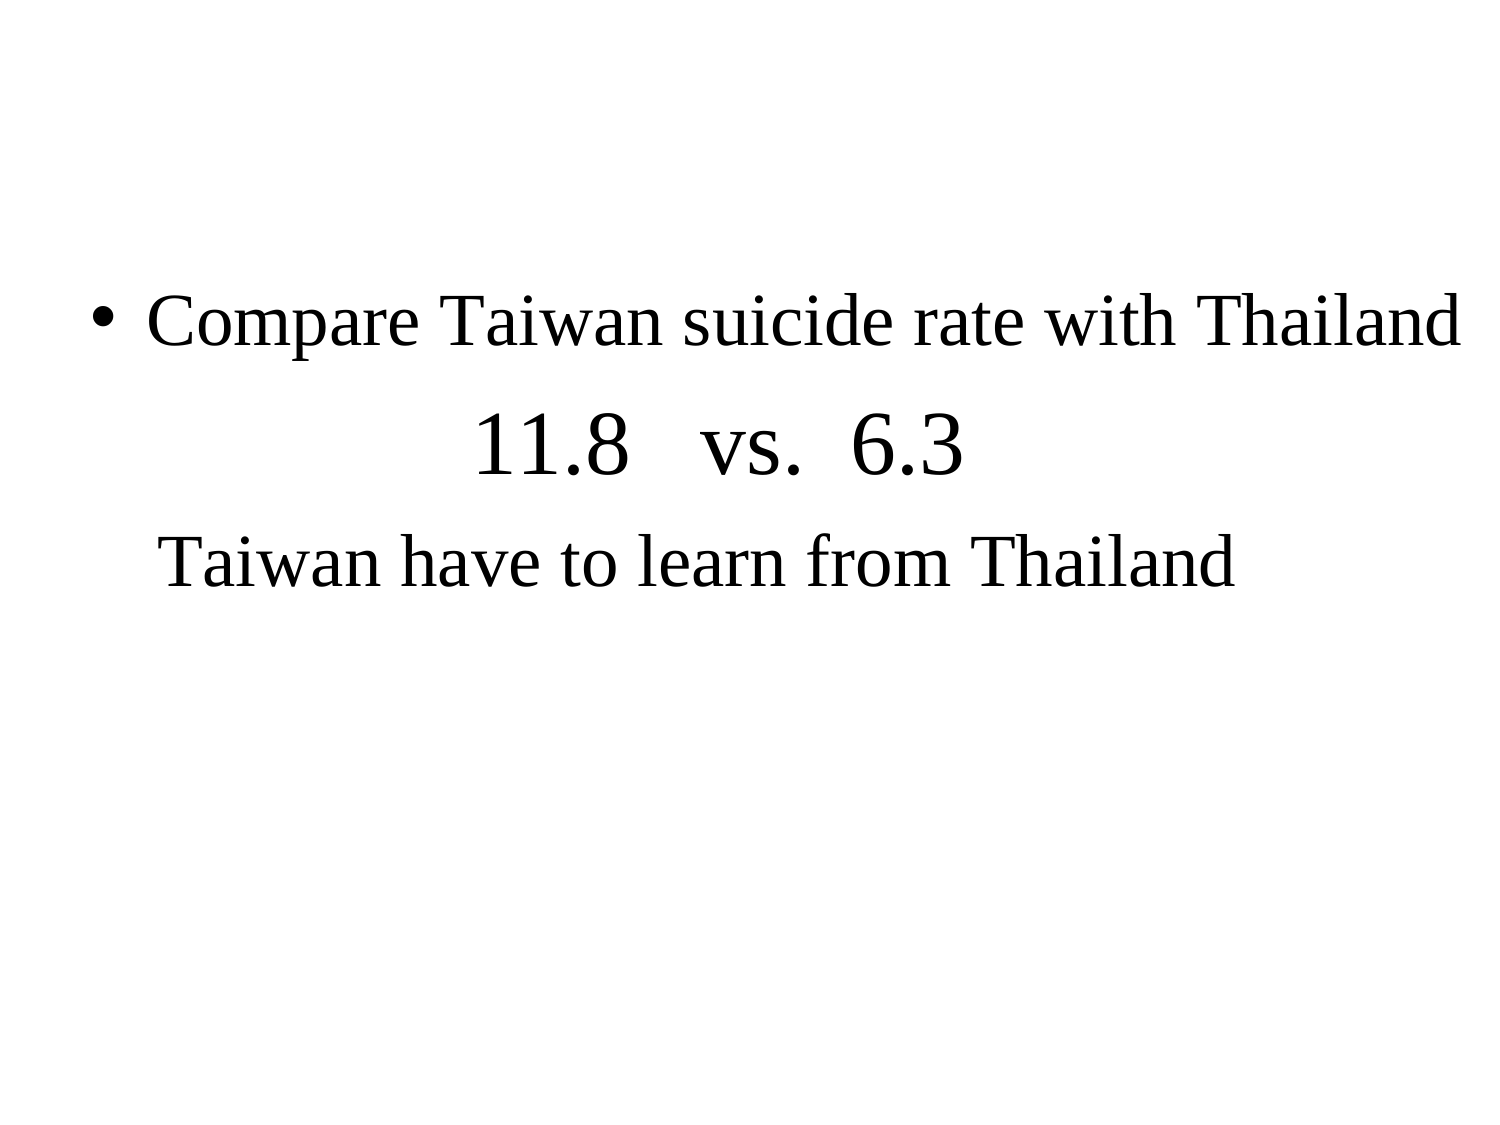

#
Compare Taiwan suicide rate with Thailand
 11.8 vs. 6.3
 Taiwan have to learn from Thailand